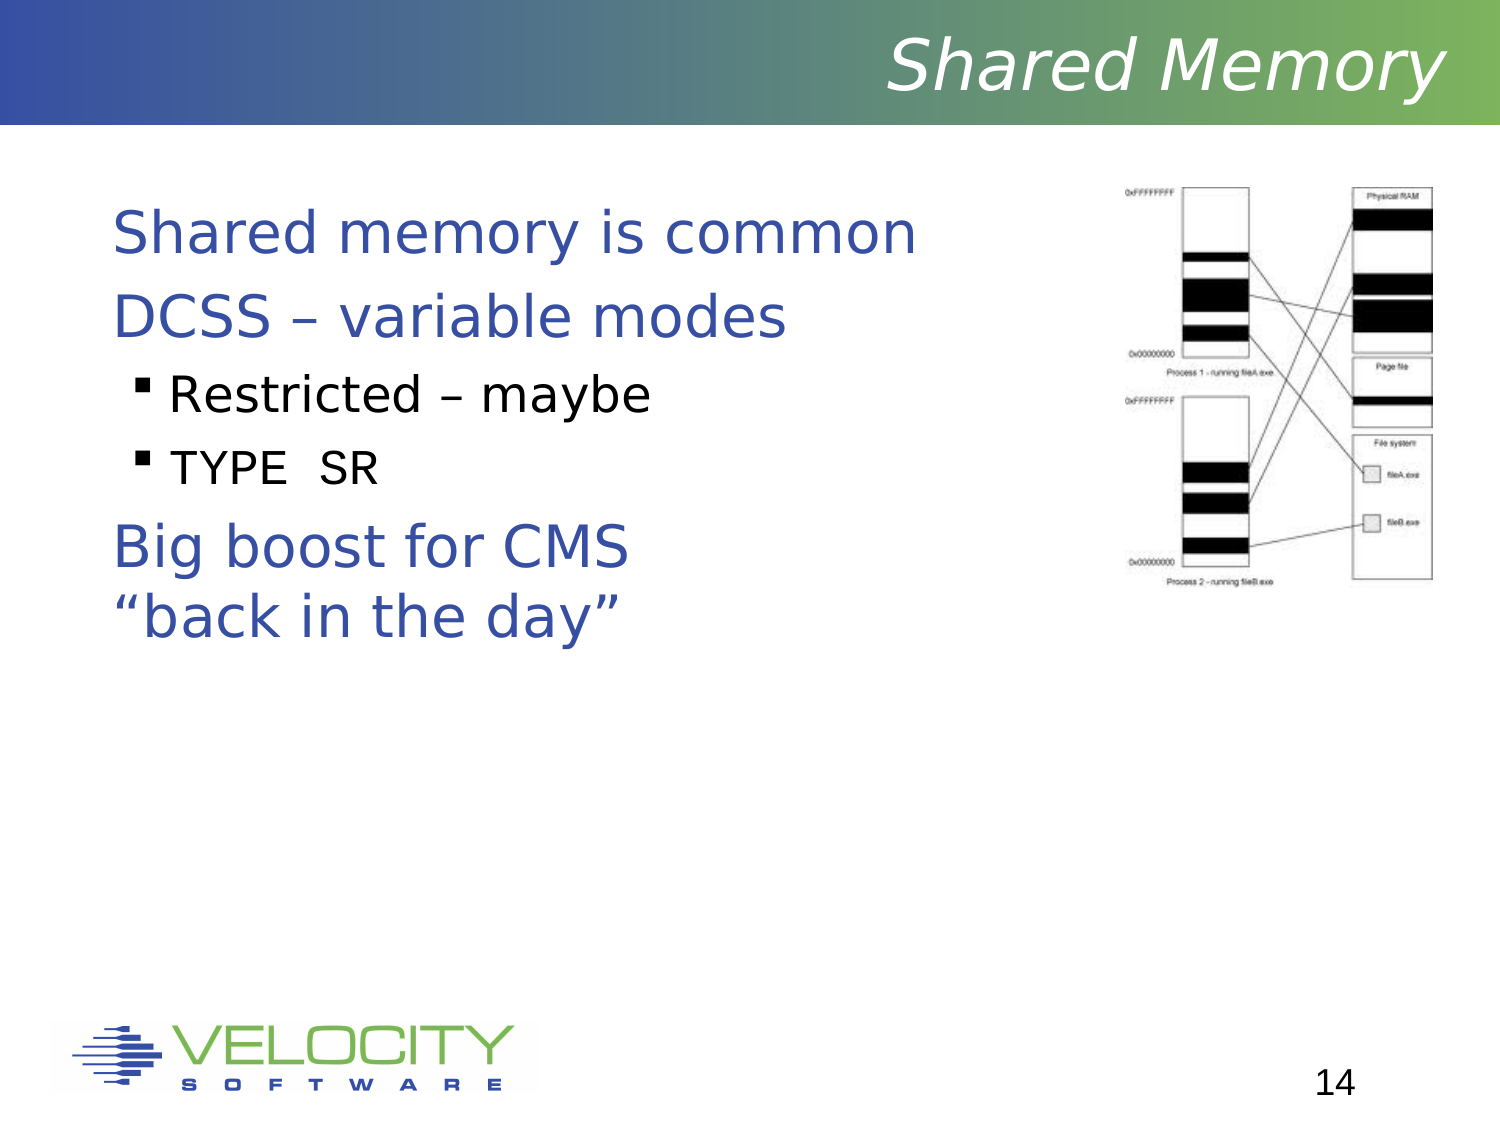

# Shared Memory
Shared memory is common
DCSS – variable modes
Restricted – maybe
TYPE SR
Big boost for CMS
“back in the day”
14